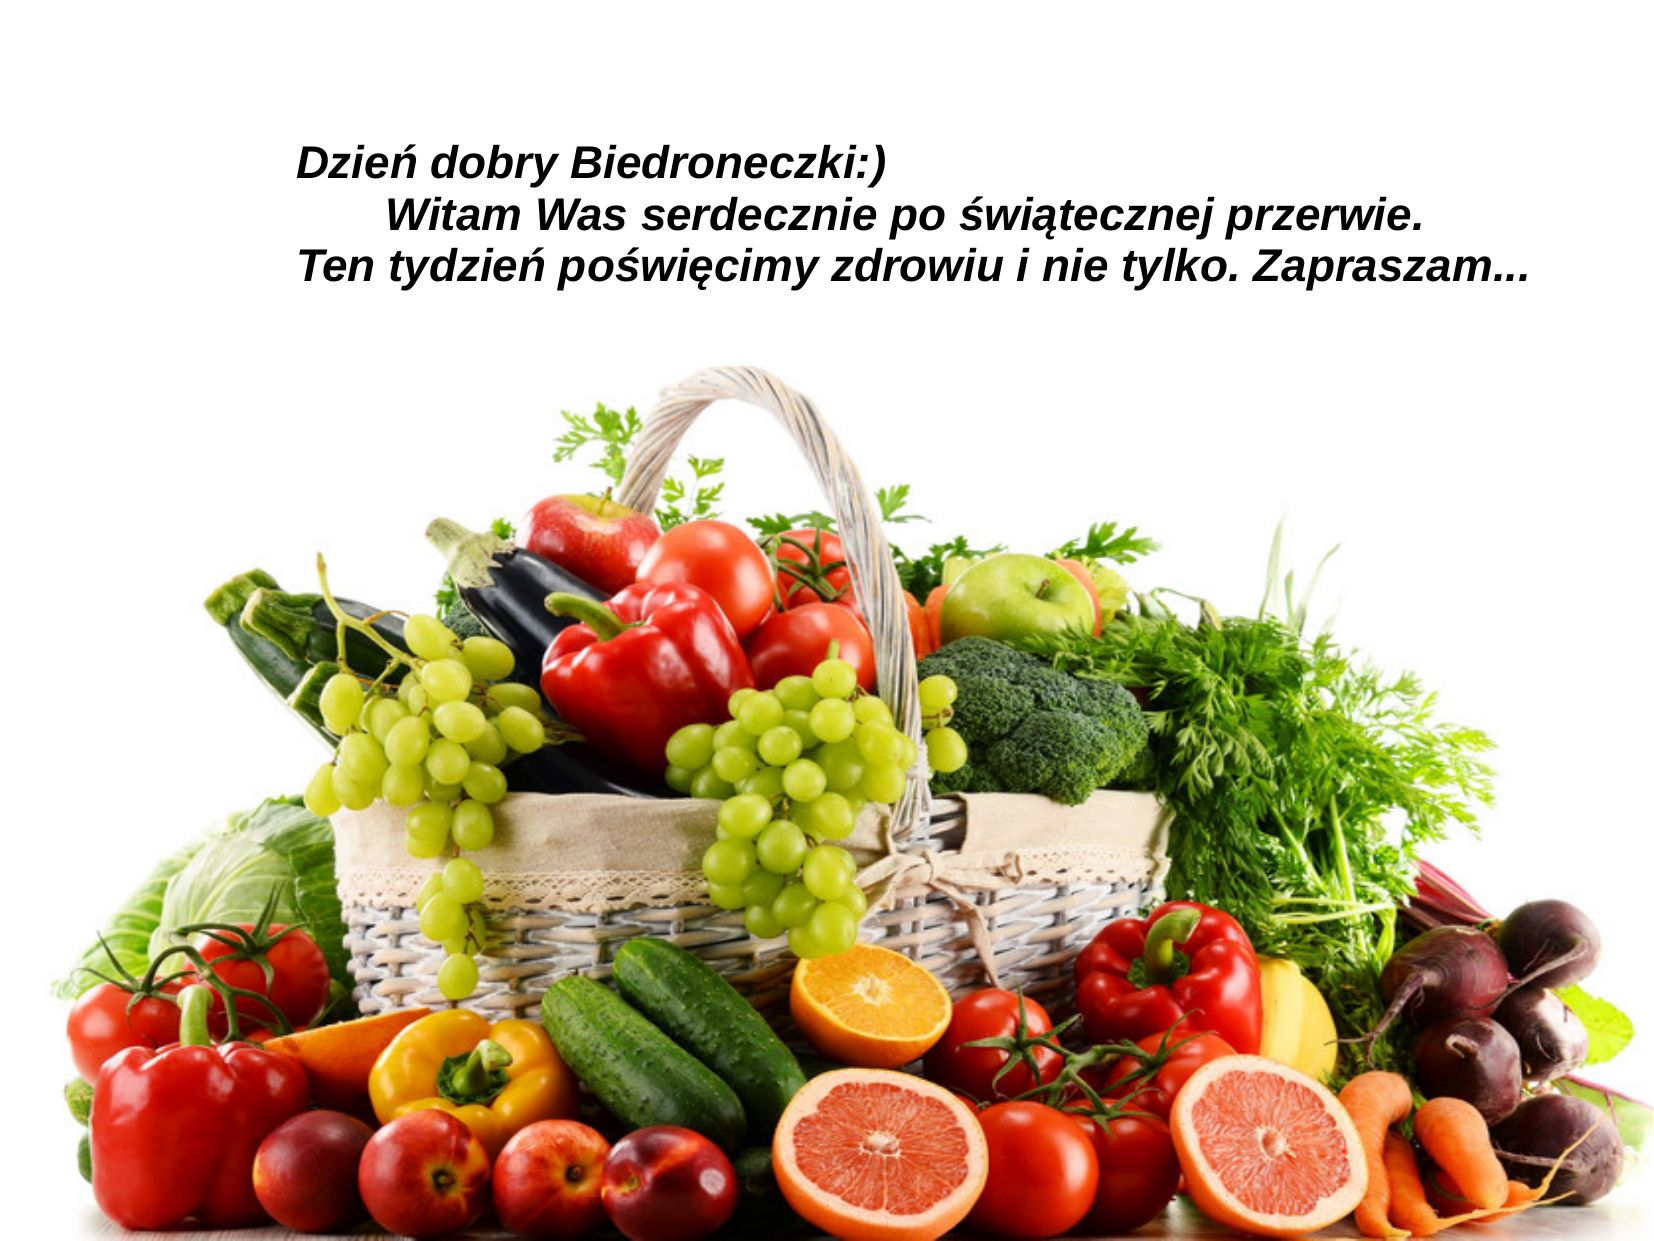

Dzień dobry Biedroneczki:)
 Witam Was serdecznie po świątecznej przerwie.
Ten tydzień poświęcimy zdrowiu i nie tylko. Zapraszam...